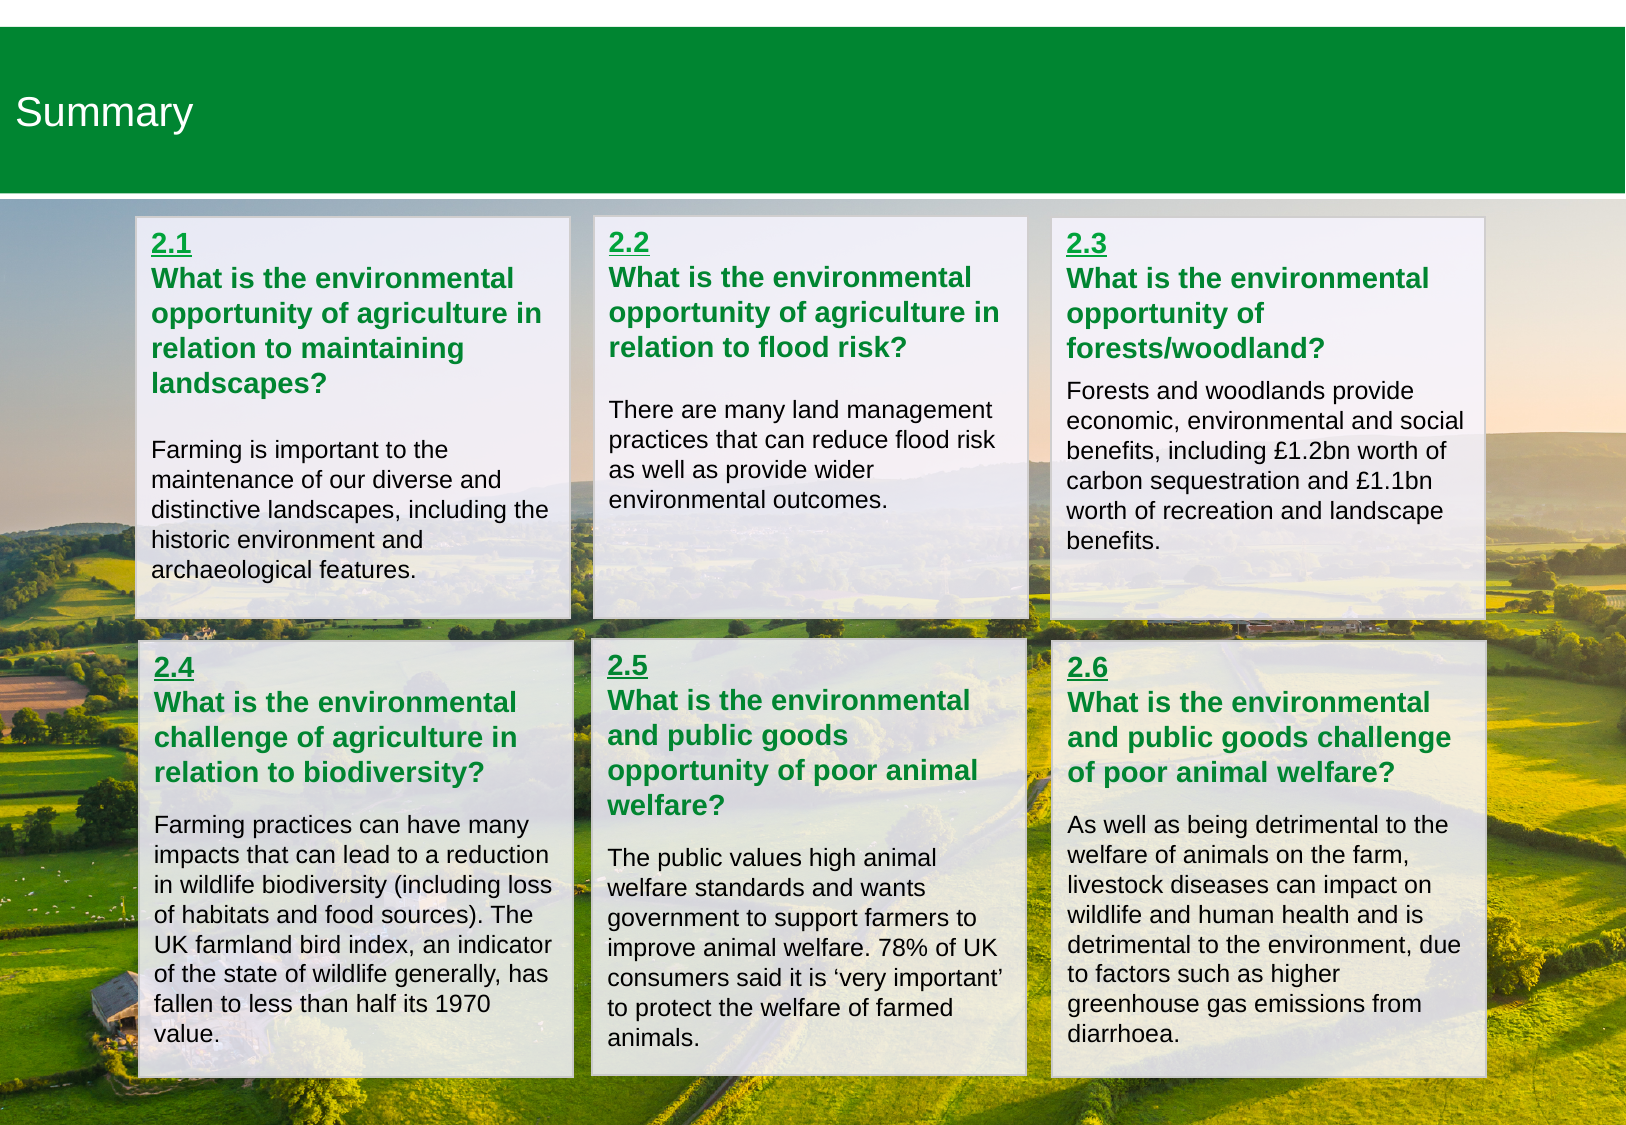

Summary
# Summary slide 2
2.2
What is the environmental opportunity of agriculture in relation to flood risk?
There are many land management practices that can reduce flood risk as well as provide wider environmental outcomes.
2.1
What is the environmental opportunity of agriculture in relation to maintaining landscapes?
Farming is important to the maintenance of our diverse and distinctive landscapes, including the historic environment and archaeological features.
2.3
What is the environmental opportunity of forests/woodland?
Forests and woodlands provide economic, environmental and social benefits, including £1.2bn worth of carbon sequestration and £1.1bn worth of recreation and landscape benefits.
2.5
What is the environmental and public goods opportunity of poor animal welfare?
The public values high animal welfare standards and wants government to support farmers to improve animal welfare. 78% of UK consumers said it is ‘very important’ to protect the welfare of farmed animals.
2.4
What is the environmental challenge of agriculture in relation to biodiversity?
Farming practices can have many impacts that can lead to a reduction in wildlife biodiversity (including loss of habitats and food sources). The UK farmland bird index, an indicator of the state of wildlife generally, has fallen to less than half its 1970
value.
2.6
What is the environmental and public goods challenge of poor animal welfare?
As well as being detrimental to the welfare of animals on the farm, livestock diseases can impact on wildlife and human health and is detrimental to the environment, due to factors such as higher greenhouse gas emissions from diarrhoea.